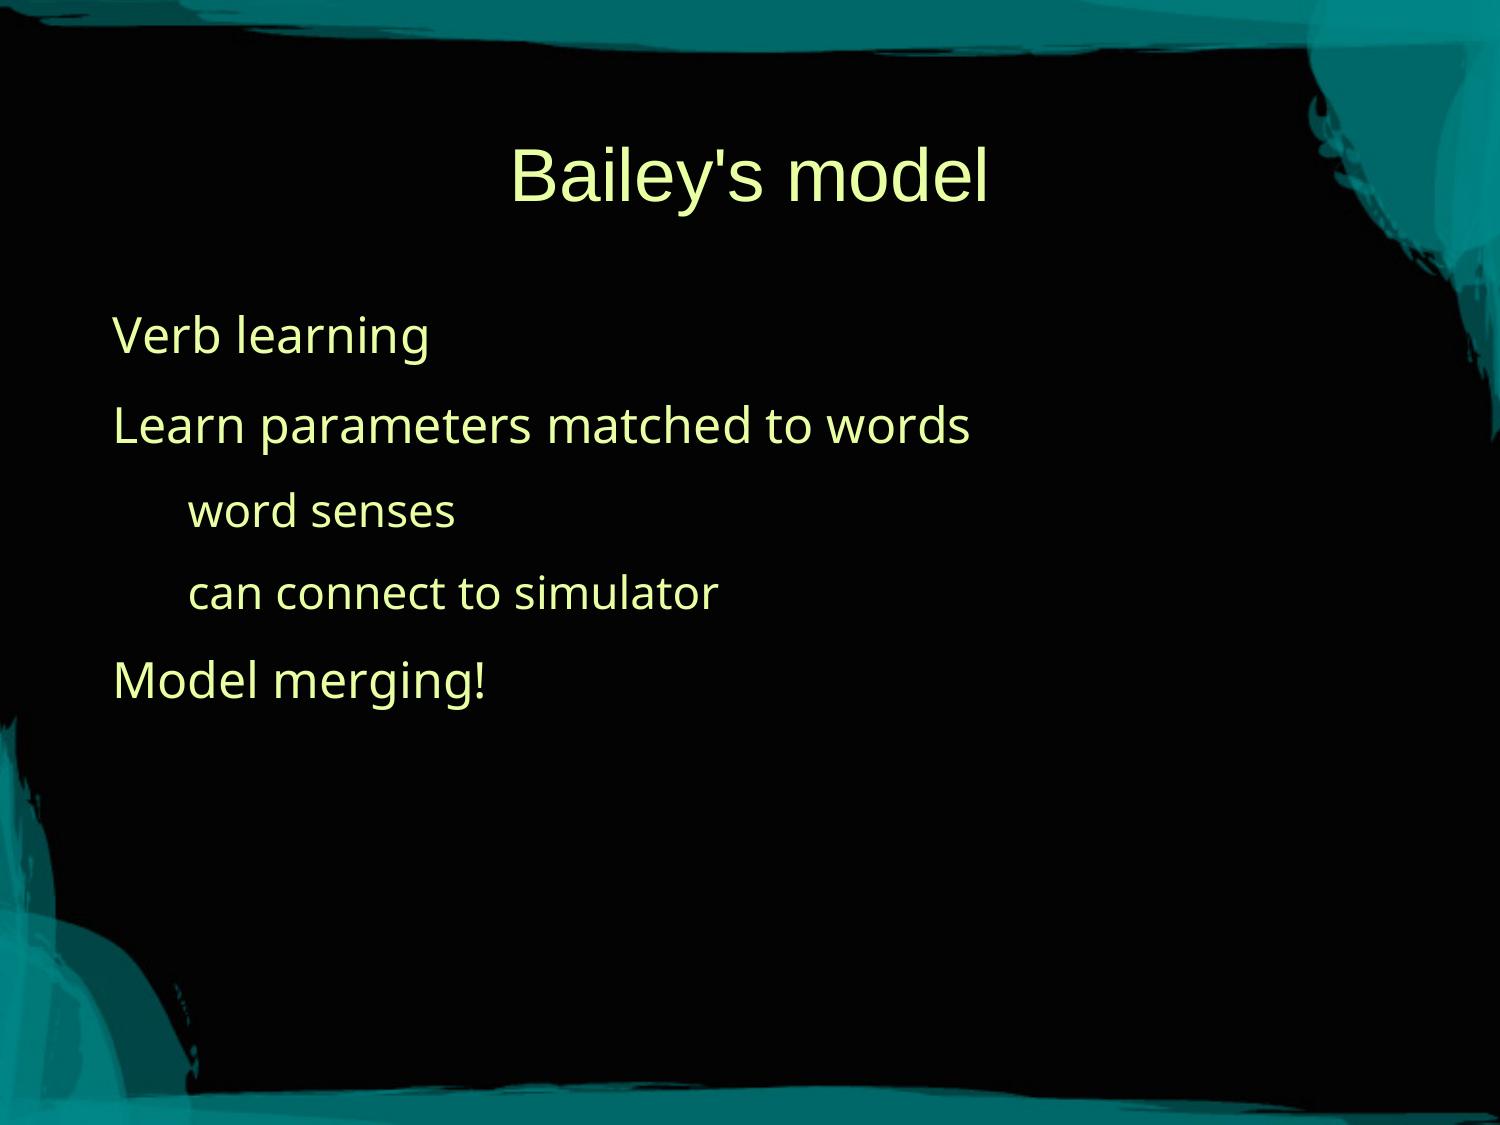

# Bailey's model
Verb learning
Learn parameters matched to words
word senses
can connect to simulator
Model merging!